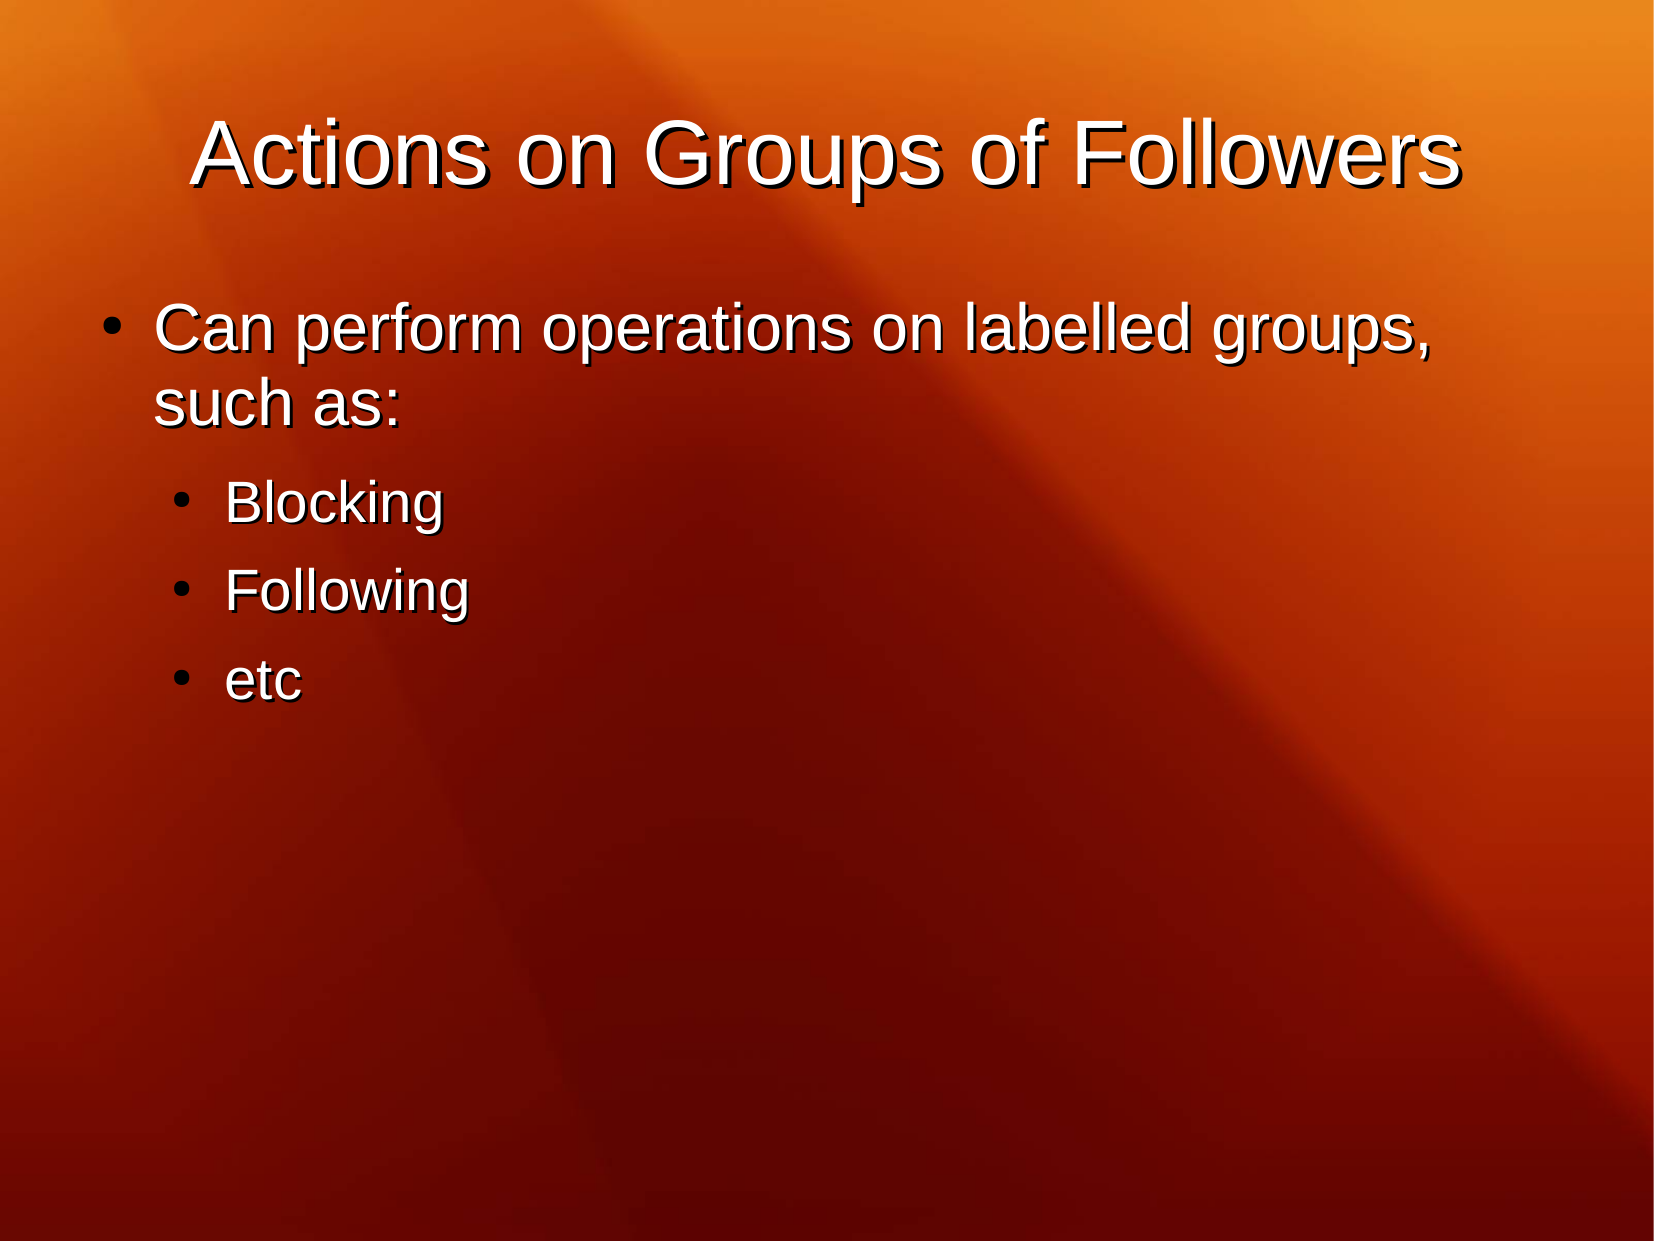

# Actions on Groups of Followers
Can perform operations on labelled groups, such as:
Blocking
Following
etc